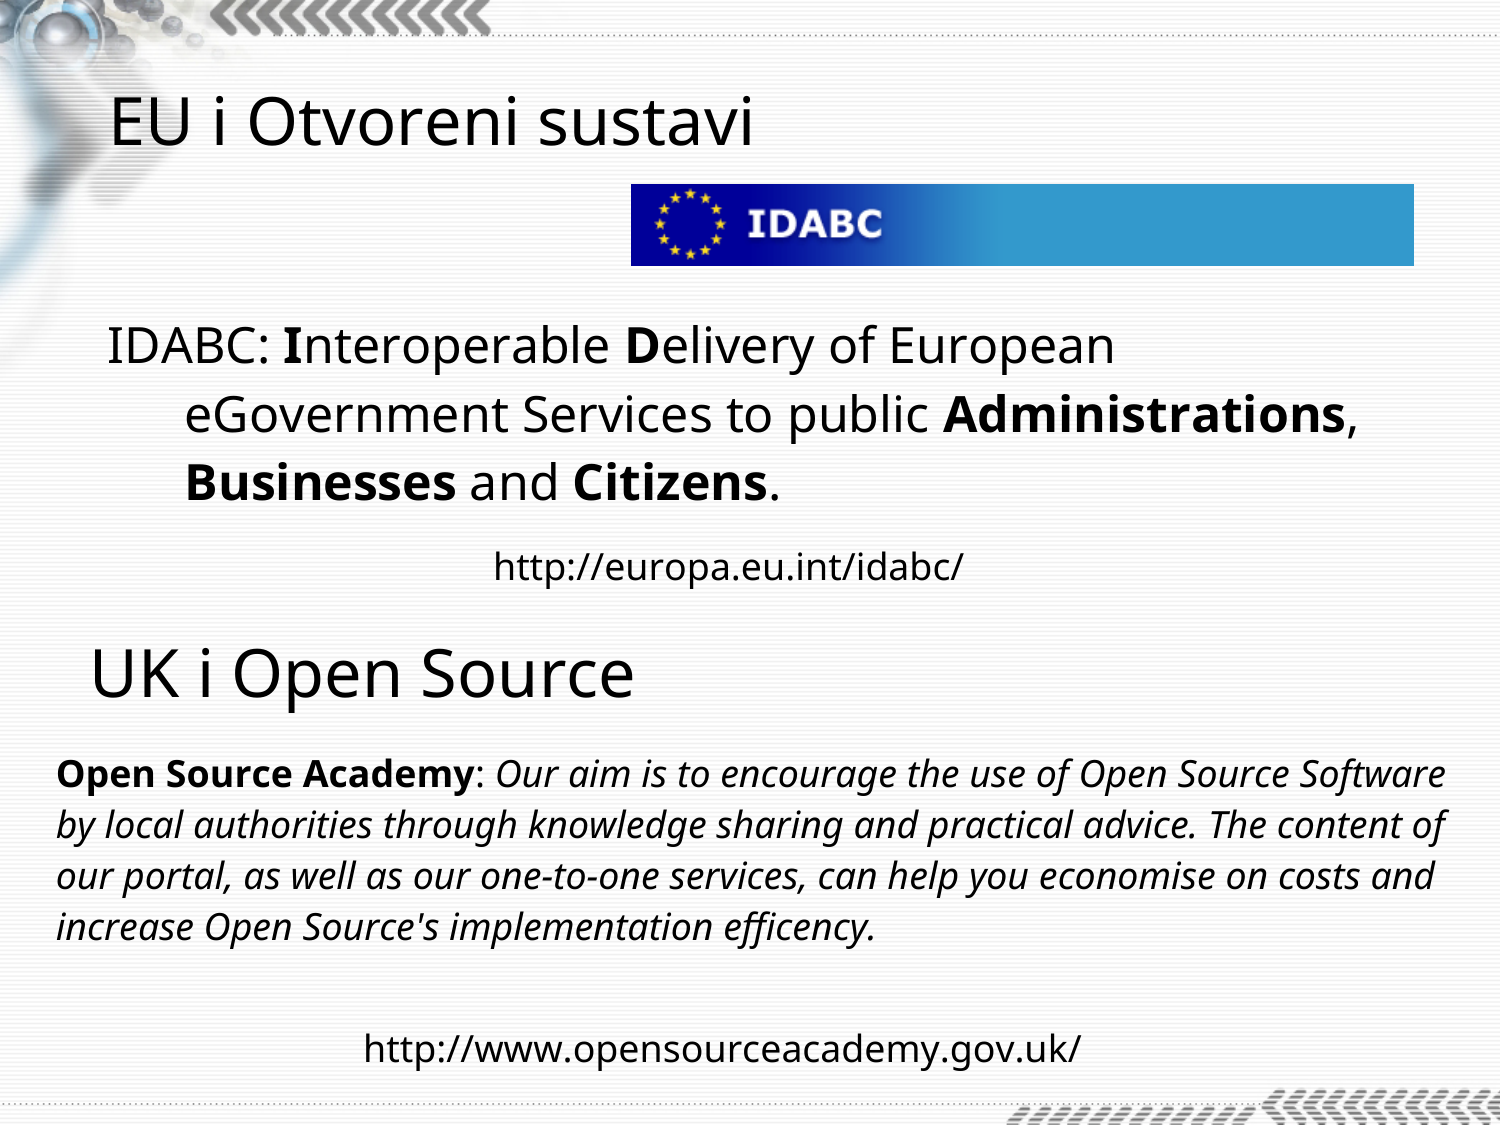

# EU i Otvoreni sustavi
IDABC: Interoperable Delivery of European eGovernment Services to public Administrations, Businesses and Citizens.
http://europa.eu.int/idabc/
UK i Open Source
Open Source Academy: Our aim is to encourage the use of Open Source Software by local authorities through knowledge sharing and practical advice. The content of our portal, as well as our one-to-one services, can help you economise on costs and increase Open Source's implementation efficency.
http://www.opensourceacademy.gov.uk/